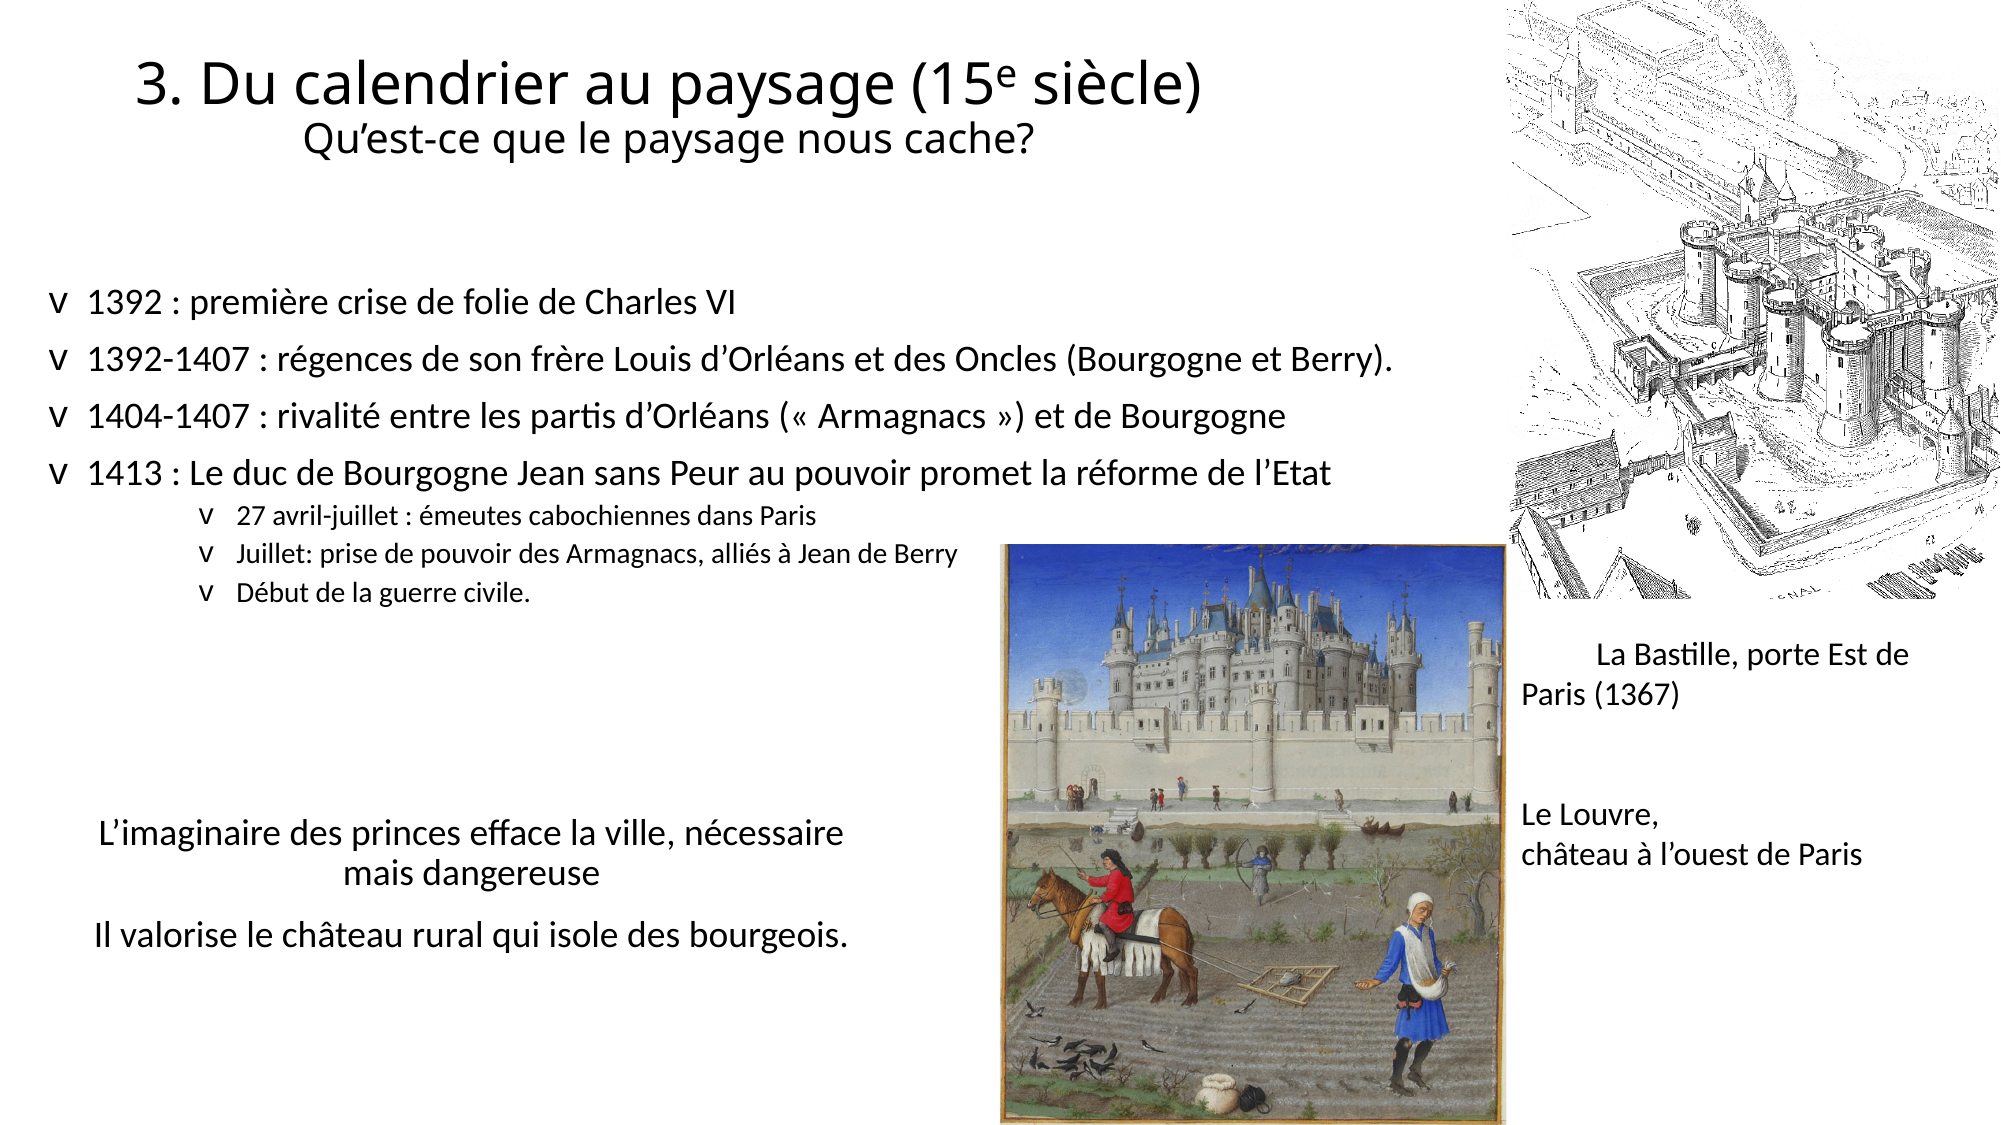

3. Du calendrier au paysage (15e siècle)
Qu’est-ce que le paysage nous cache?
# 1392 : première crise de folie de Charles VI
1392-1407 : régences de son frère Louis d’Orléans et des Oncles (Bourgogne et Berry).
1404-1407 : rivalité entre les partis d’Orléans (« Armagnacs ») et de Bourgogne
1413 : Le duc de Bourgogne Jean sans Peur au pouvoir promet la réforme de l’Etat
27 avril-juillet : émeutes cabochiennes dans Paris
Juillet: prise de pouvoir des Armagnacs, alliés à Jean de Berry
Début de la guerre civile.
	La Bastille, porte Est de Paris (1367)
Le Louvre,
château à l’ouest de Paris
L’imaginaire des princes efface la ville, nécessaire mais dangereuse
Il valorise le château rural qui isole des bourgeois.